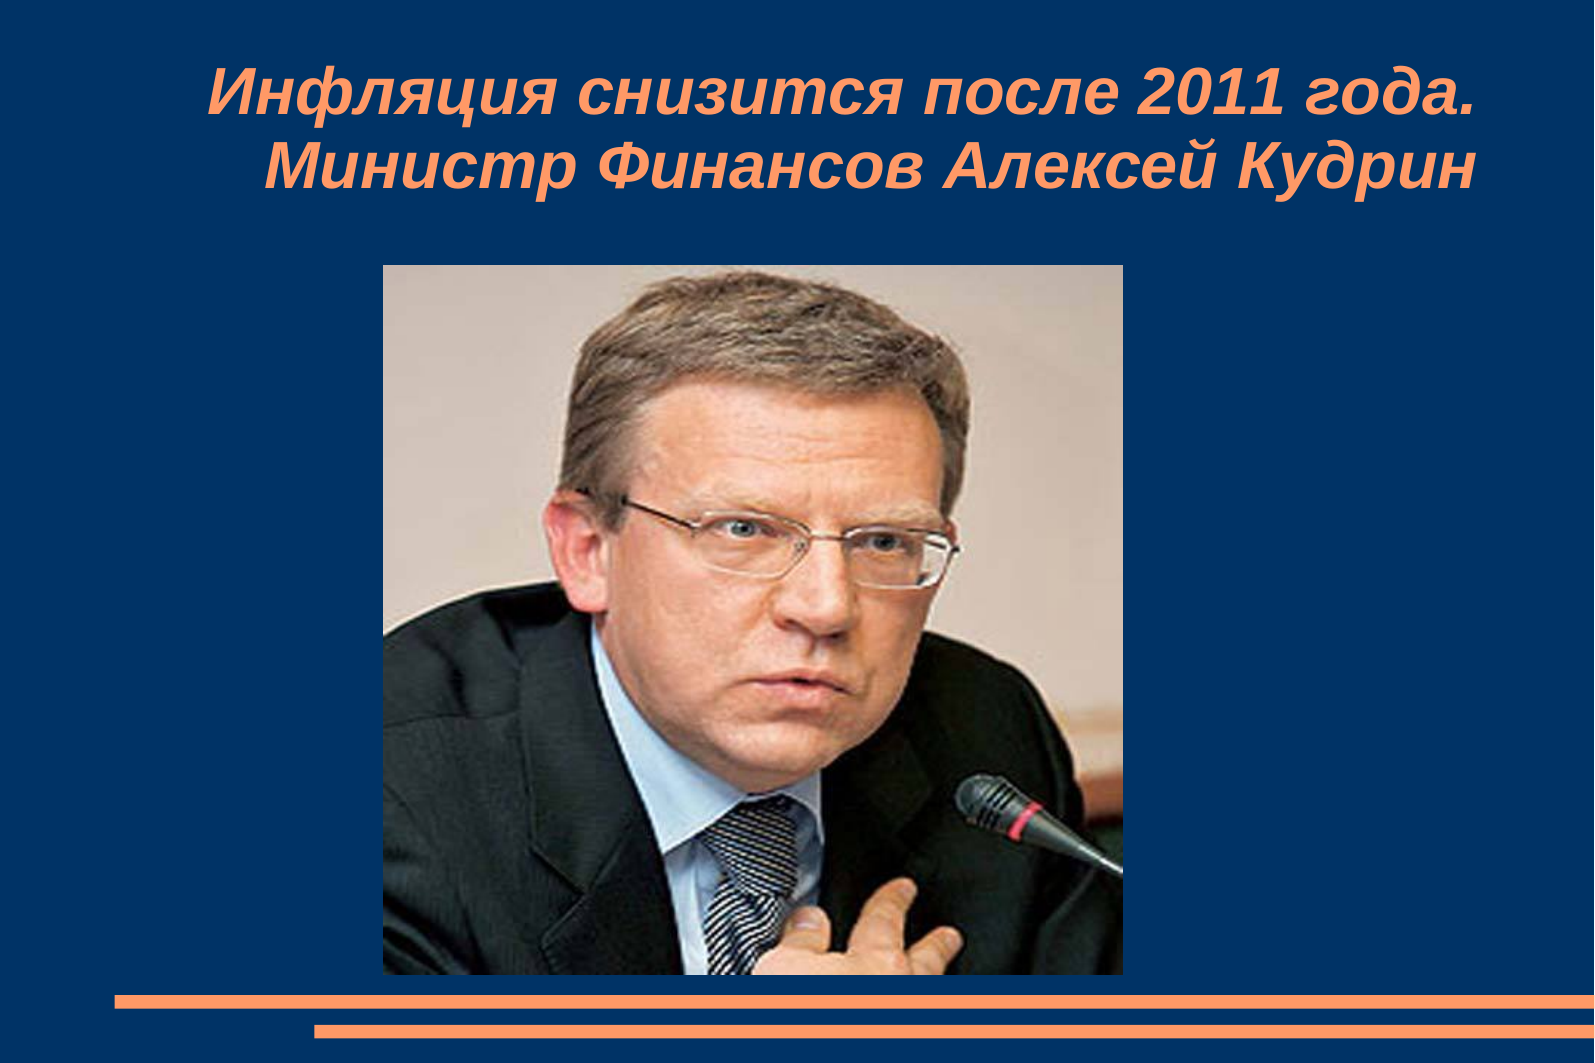

# Инфляция снизится после 2011 года. Министр Финансов Алексей Кудрин